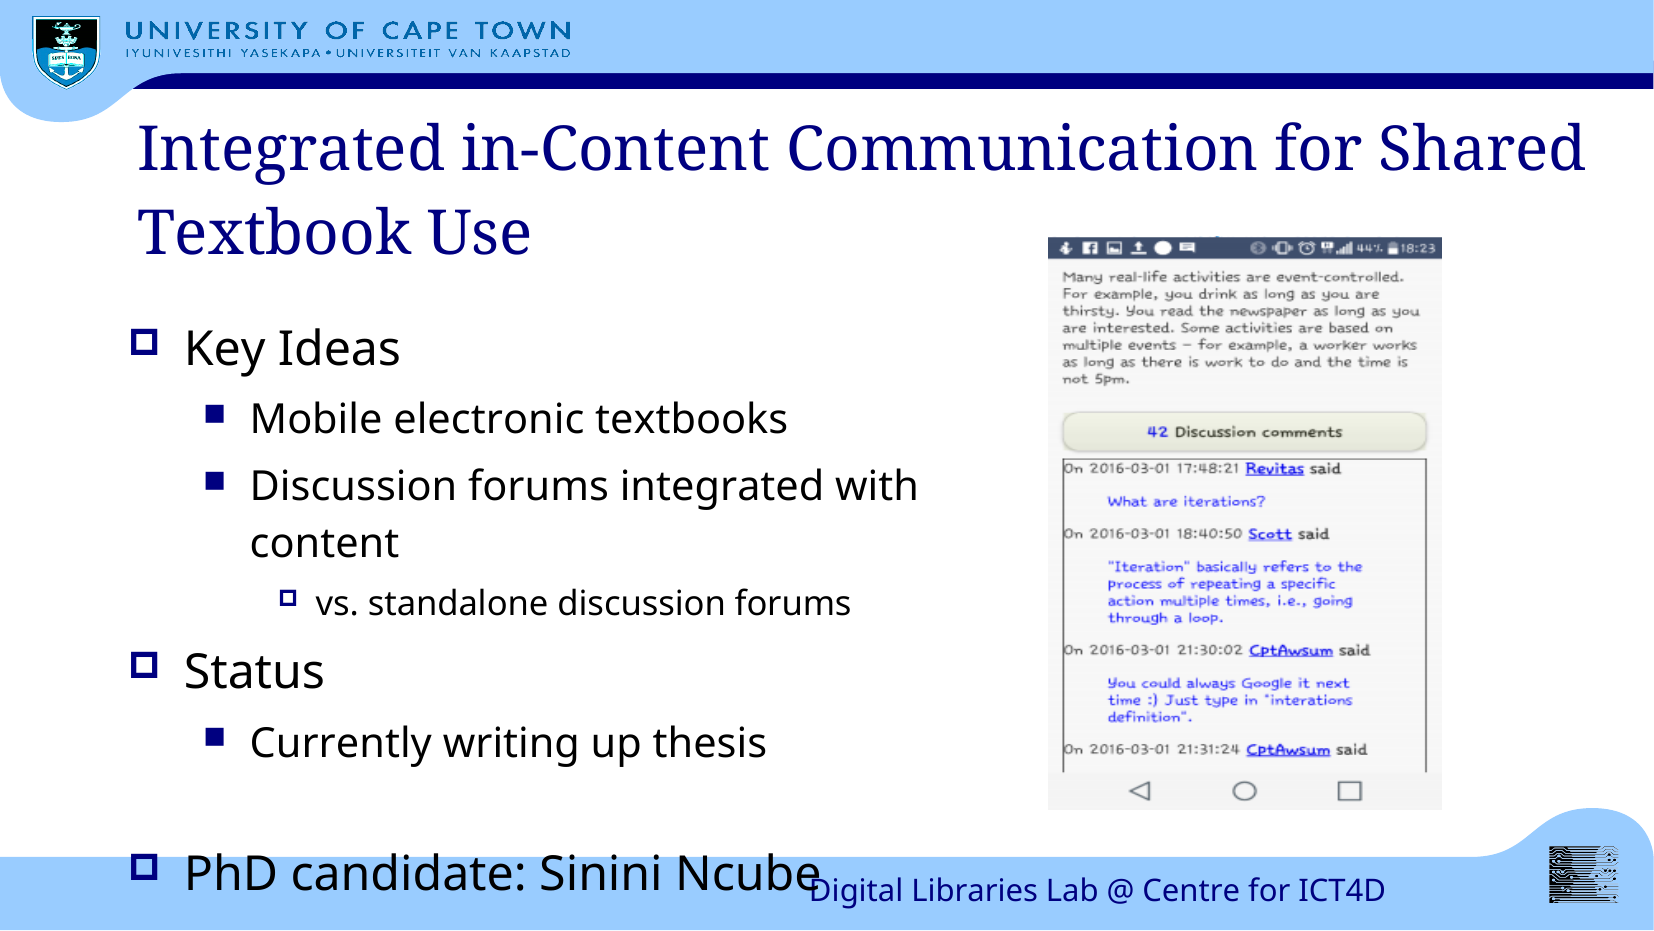

# Integrated in-Content Communication for Shared Textbook Use
Key Ideas
Mobile electronic textbooks
Discussion forums integrated with
content
vs. standalone discussion forums
Status
Currently writing up thesis
PhD candidate: Sinini Ncube